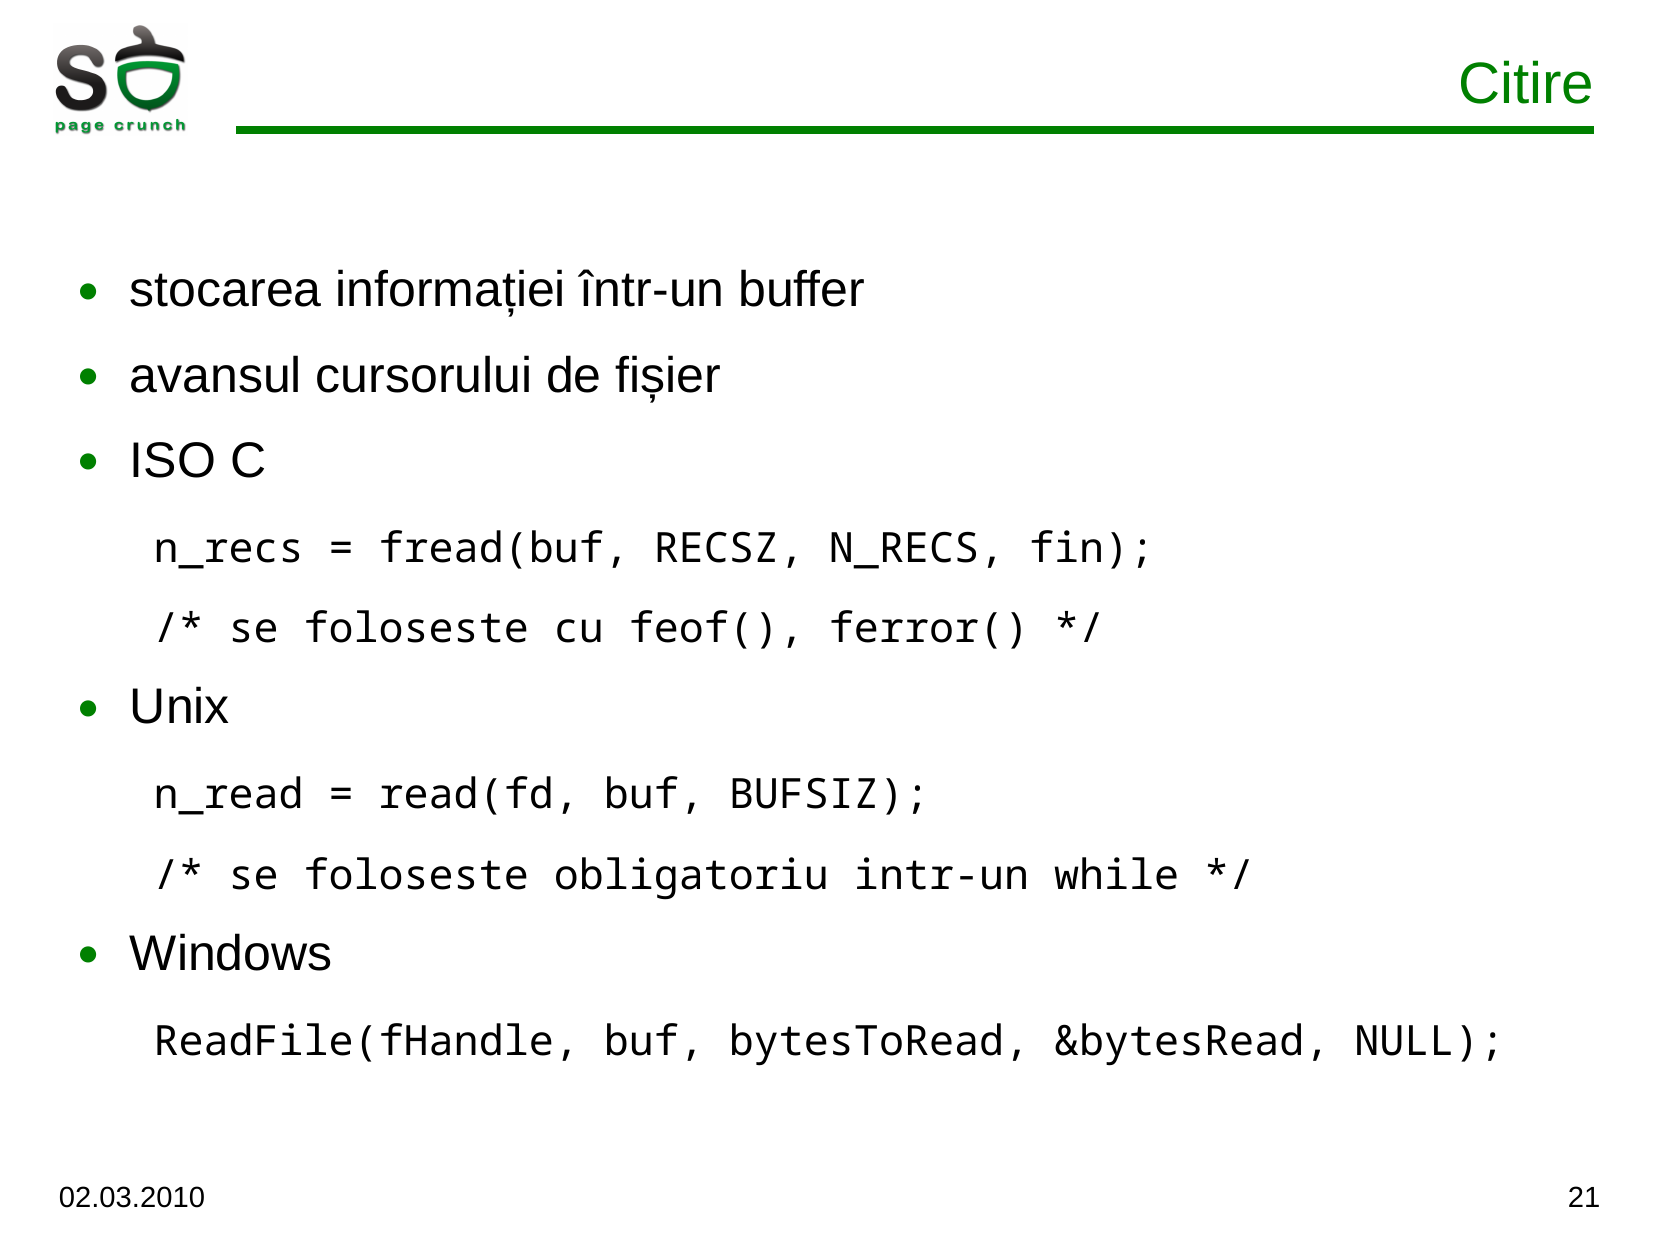

# Citire
stocarea informației într-un buffer
avansul cursorului de fișier
ISO C
n_recs = fread(buf, RECSZ, N_RECS, fin);
/* se foloseste cu feof(), ferror() */
Unix
n_read = read(fd, buf, BUFSIZ);
/* se foloseste obligatoriu intr-un while */
Windows
ReadFile(fHandle, buf, bytesToRead, &bytesRead, NULL);
02.03.2010
21